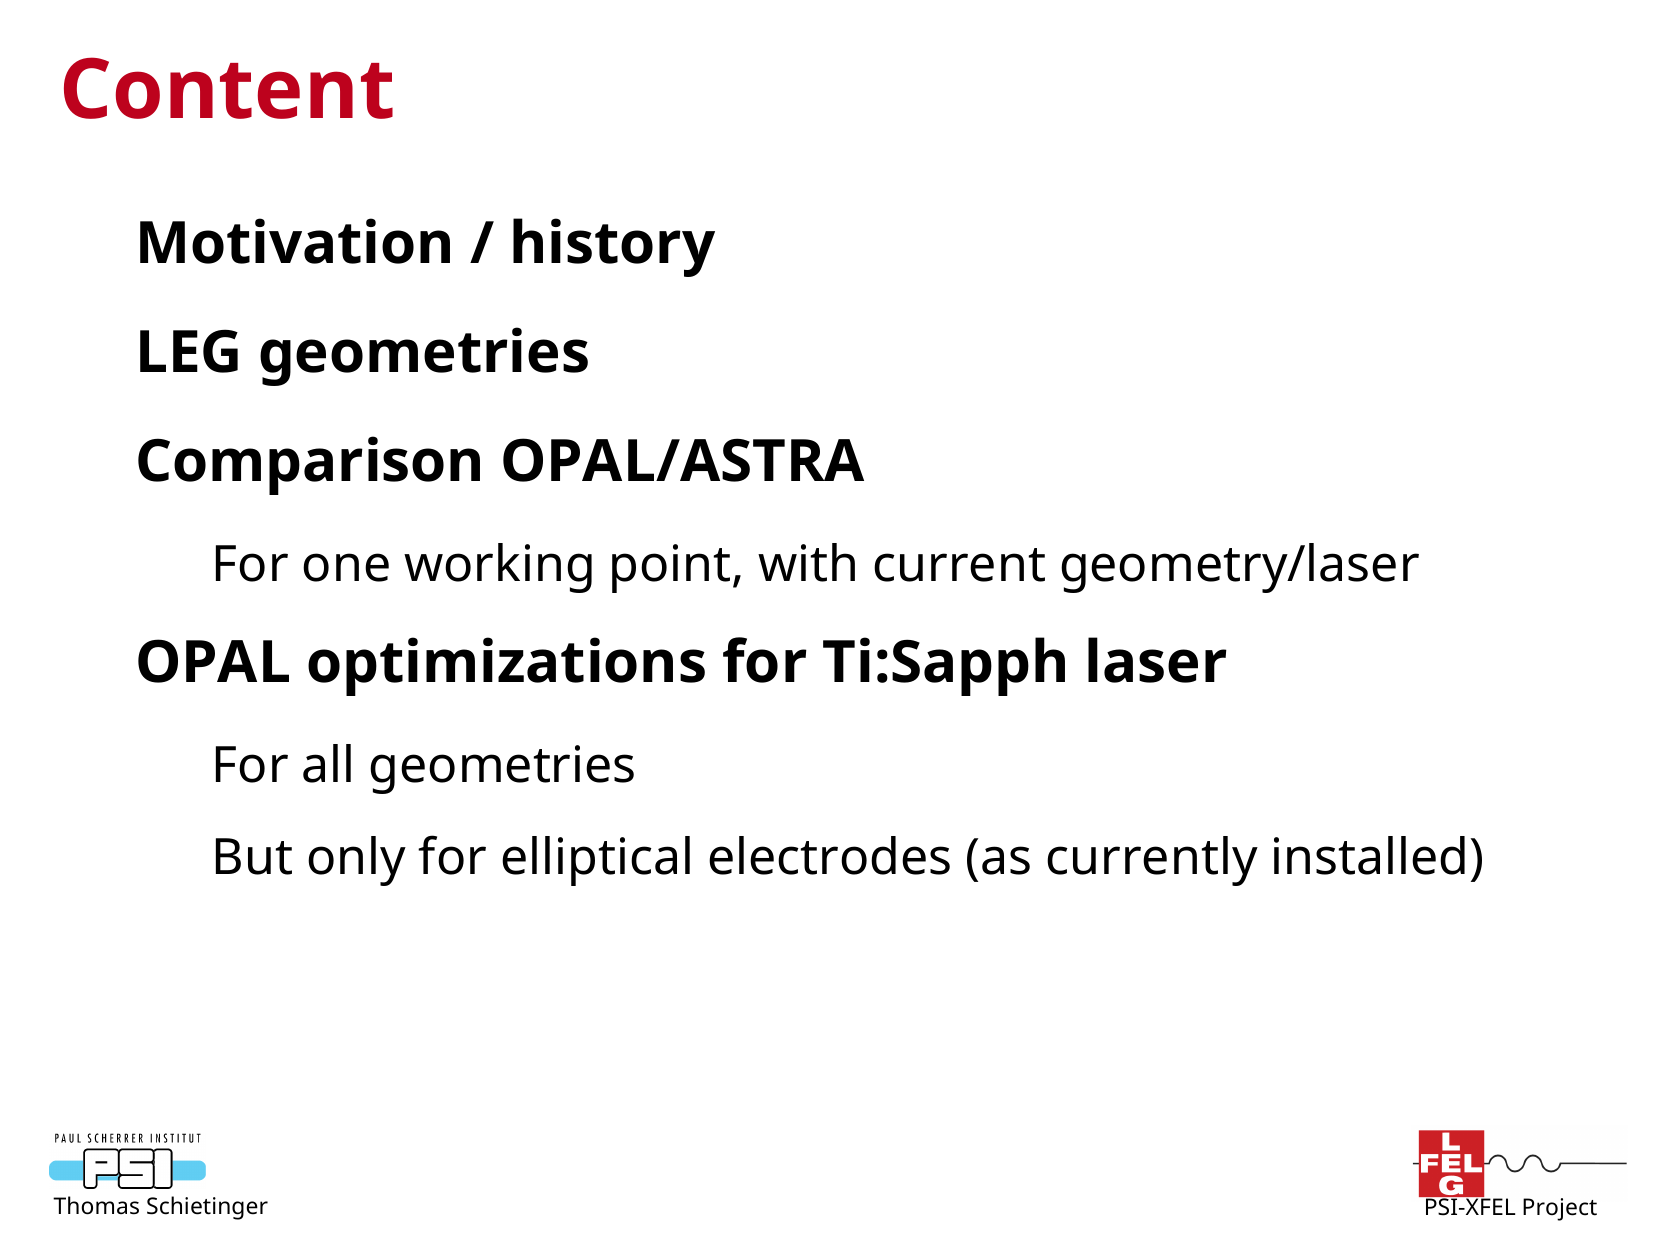

# Content
Motivation / history
LEG geometries
Comparison OPAL/ASTRA
For one working point, with current geometry/laser
OPAL optimizations for Ti:Sapph laser
For all geometries
But only for elliptical electrodes (as currently installed)